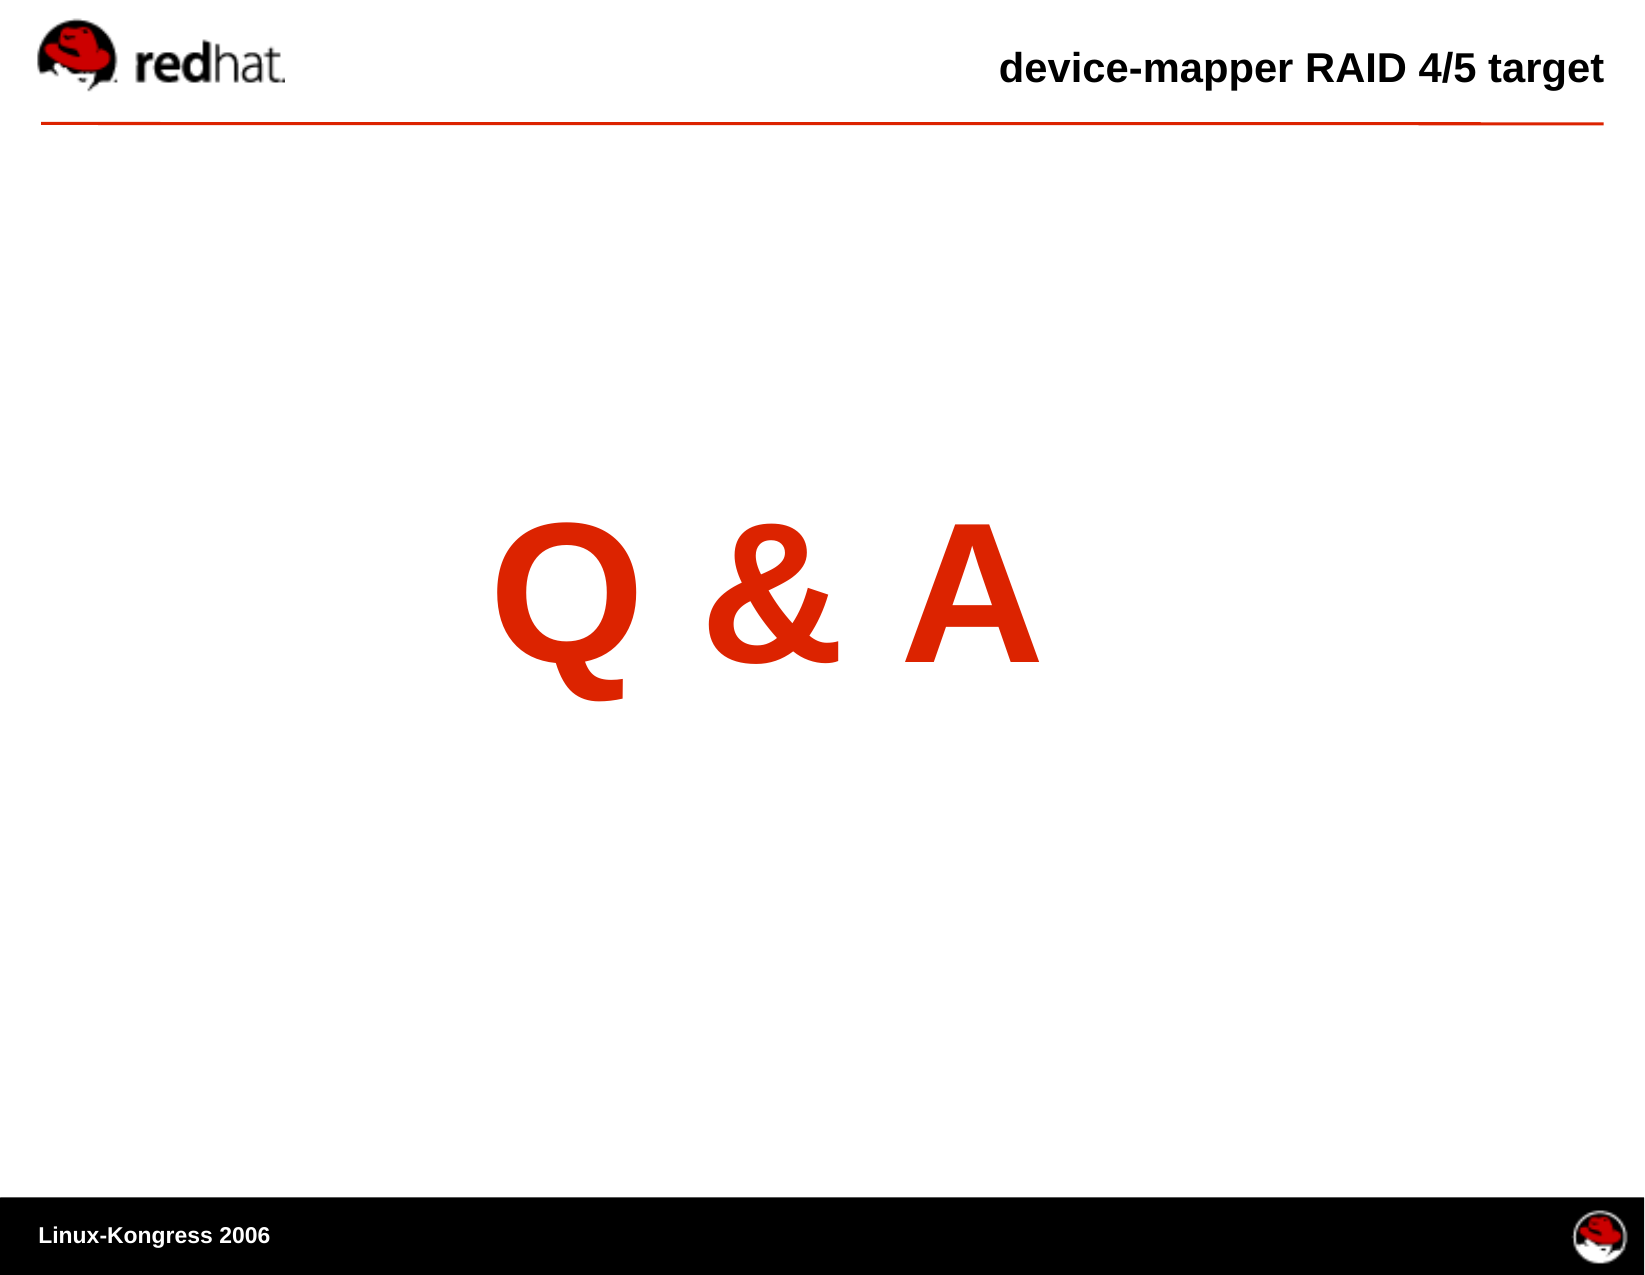

device-mapper RAID 4/5 target
Q & A
Linux-Kongress 2006